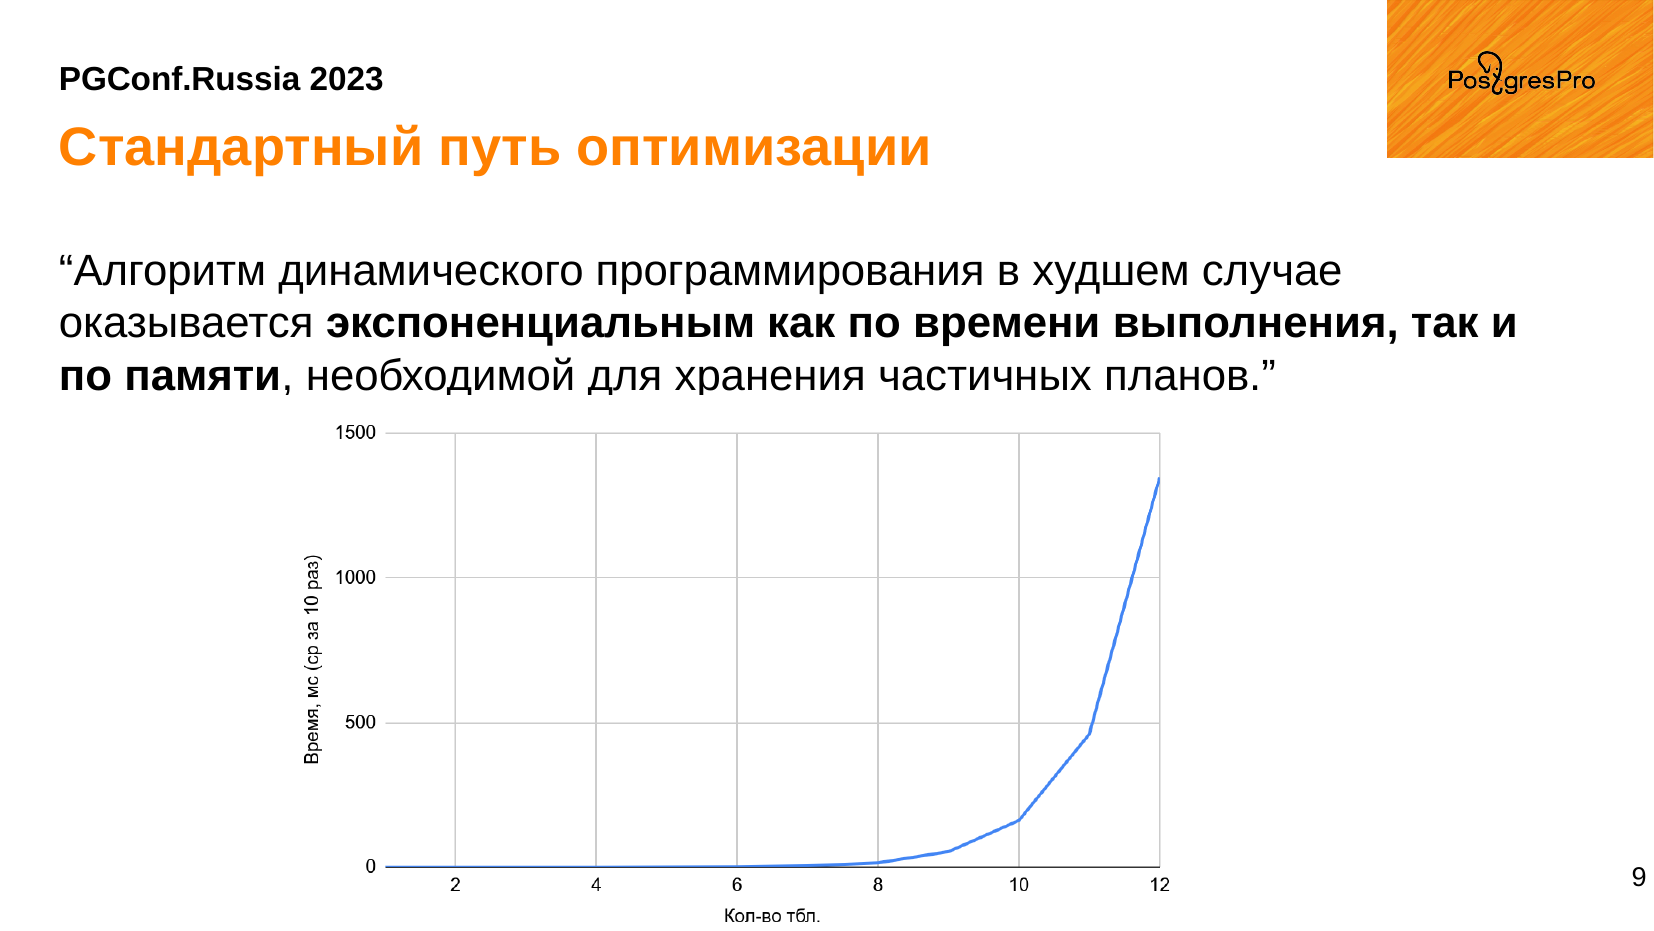

PGConf.Russia 2023
Стандартный путь оптимизации
“Алгоритм динамического программирования в худшем случае оказывается экспоненциальным как по времени выполнения, так и по памяти, необходимой для хранения частичных планов.”